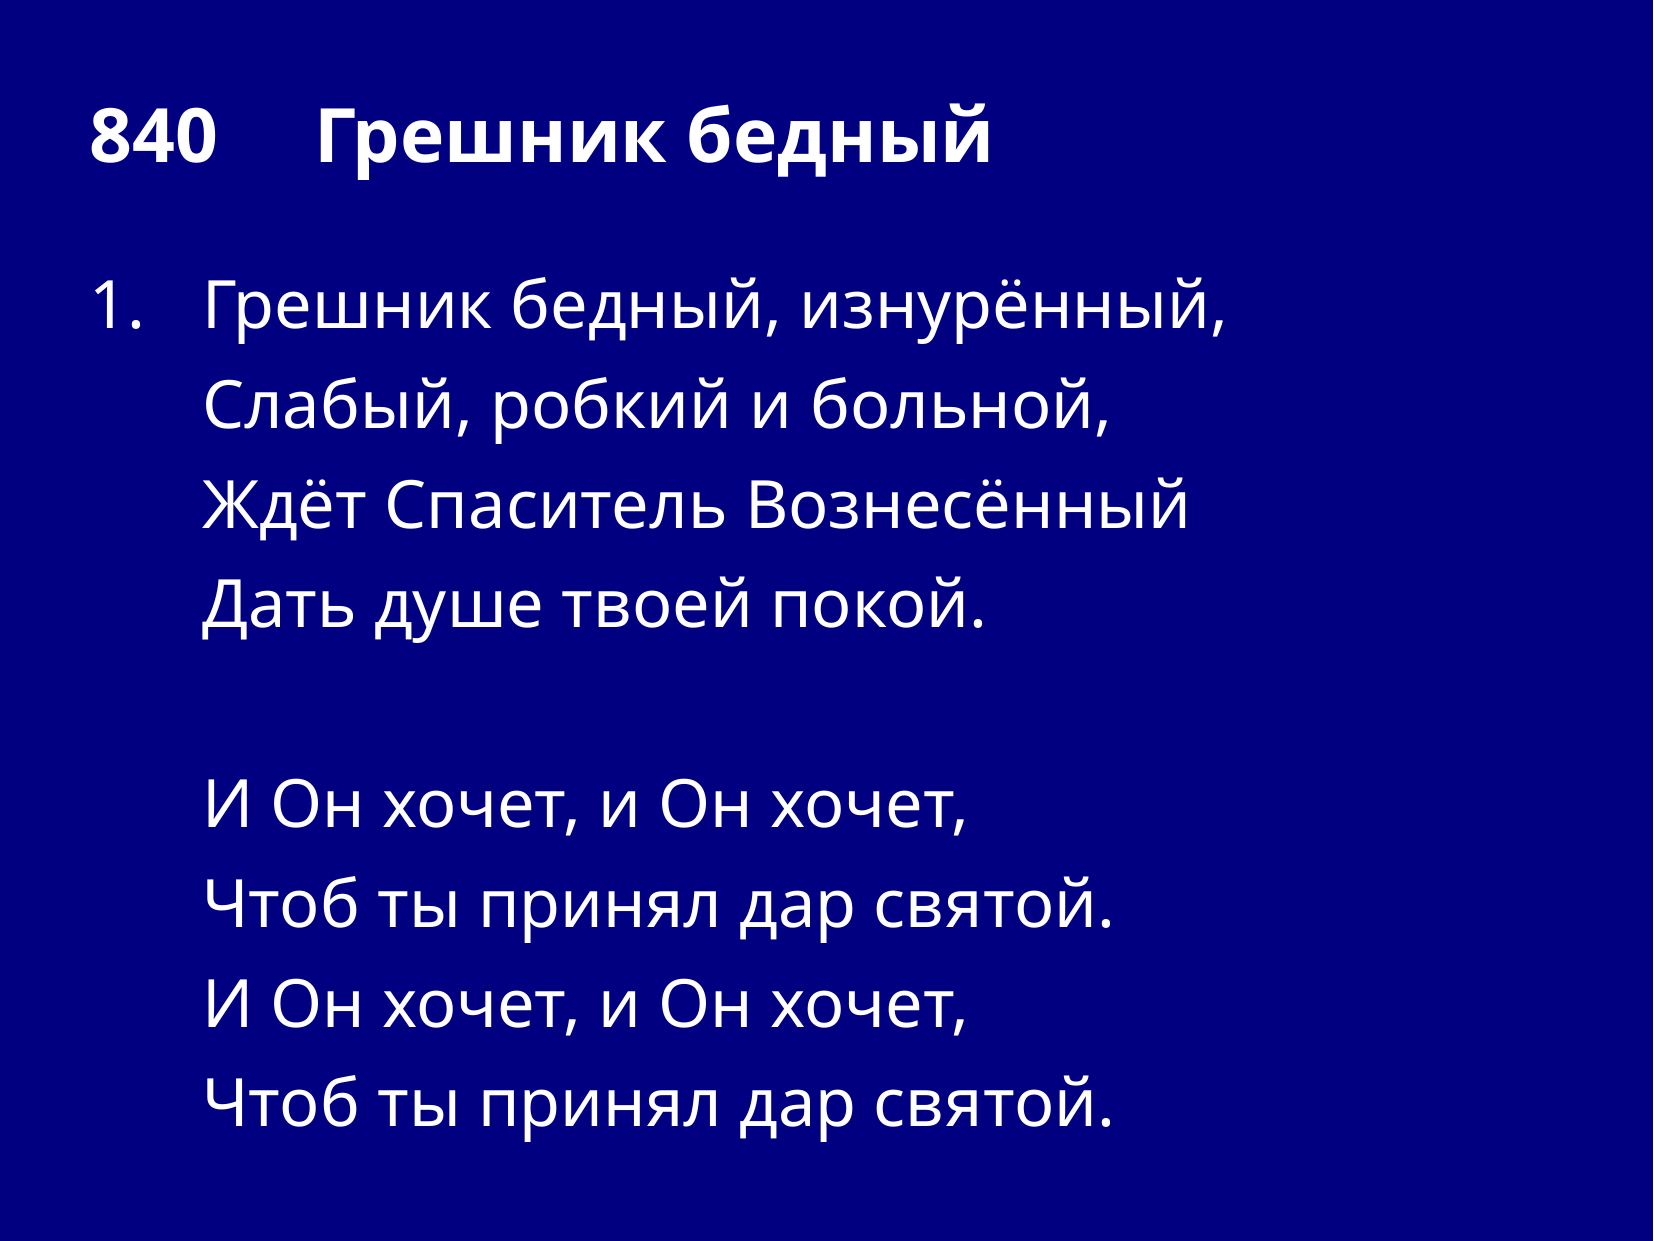

840	Грешник бедный
1.	Грешник бедный, изнурённый,
	Слабый, робкий и больной,
	Ждёт Спаситель Вознесённый
	Дать душе твоей покой.
	И Он хочет, и Он хочет,
	Чтоб ты принял дар святой.
	И Он хочет, и Он хочет,
	Чтоб ты принял дар святой.